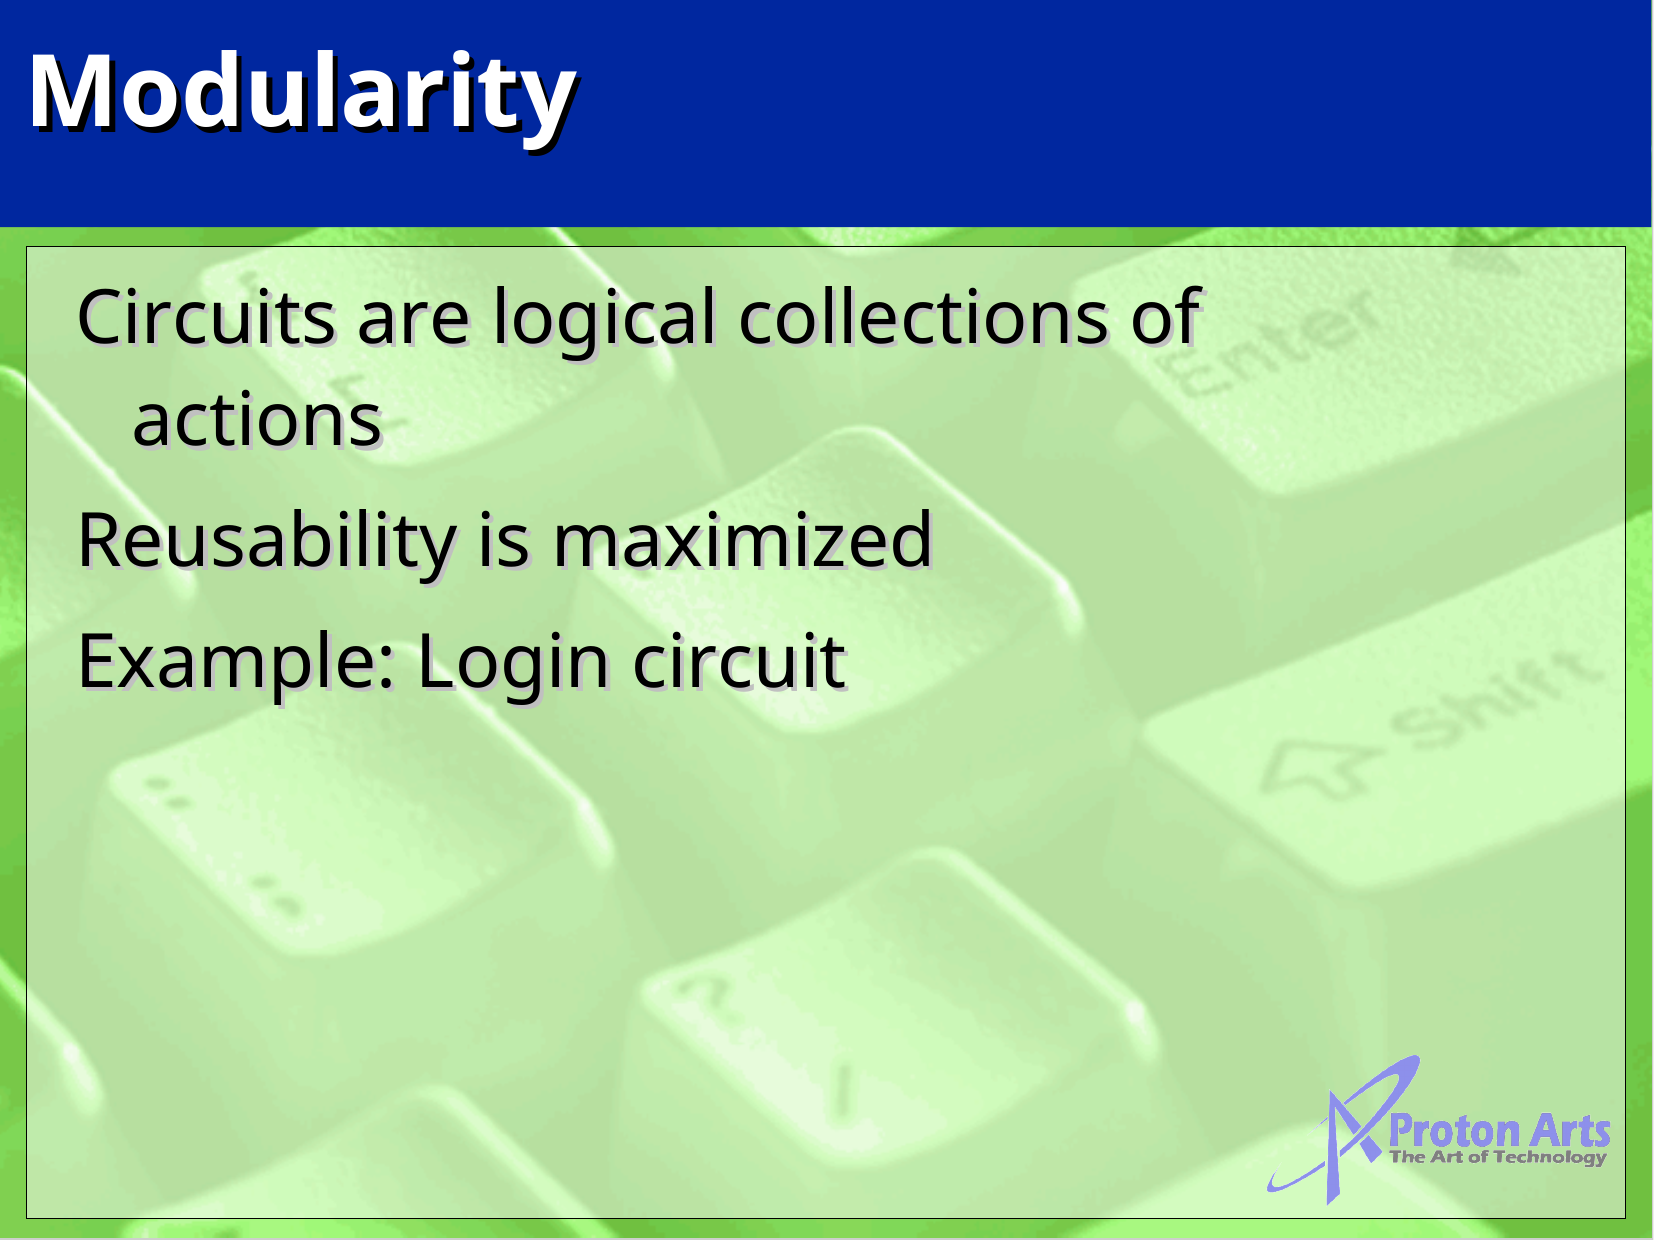

# Modularity
Circuits are logical collections of actions
Reusability is maximized
Example: Login circuit